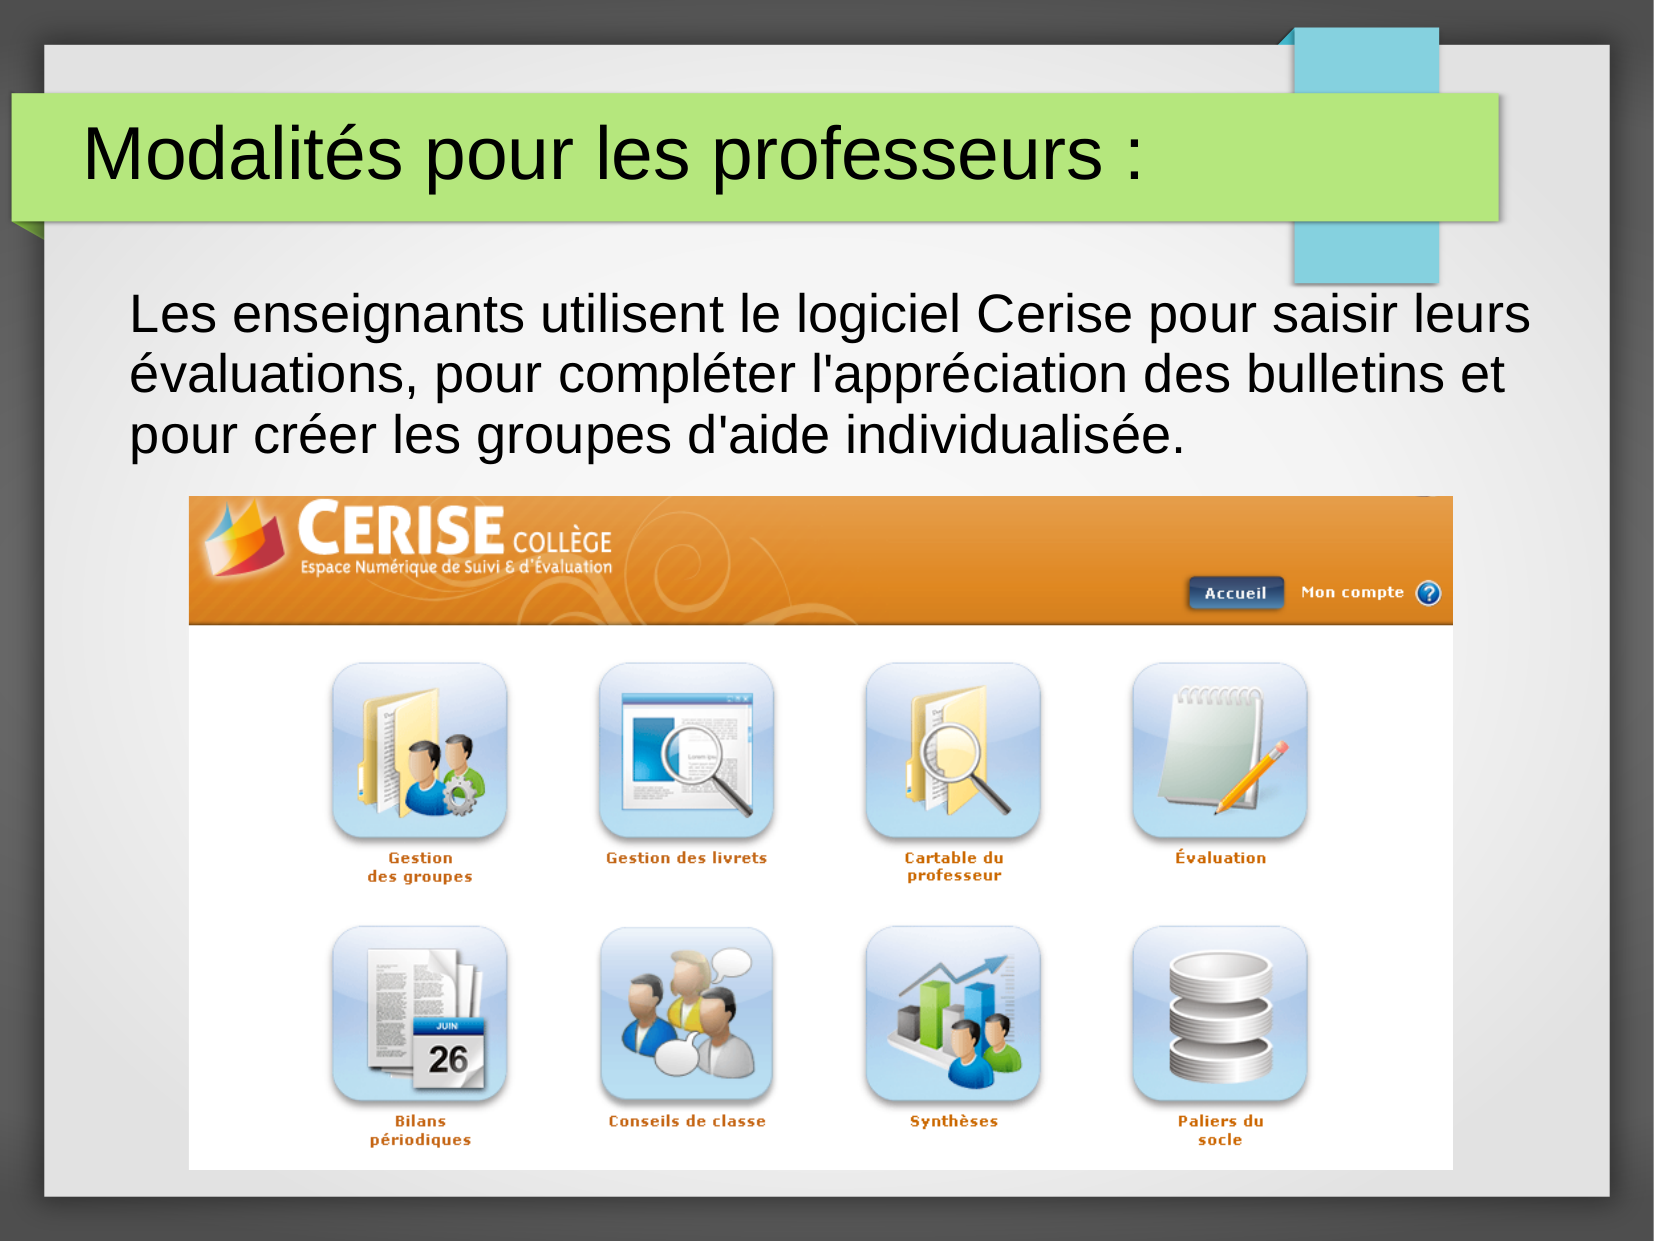

# Modalités pour les professeurs :
Les enseignants utilisent le logiciel Cerise pour saisir leurs évaluations, pour compléter l'appréciation des bulletins et pour créer les groupes d'aide individualisée.